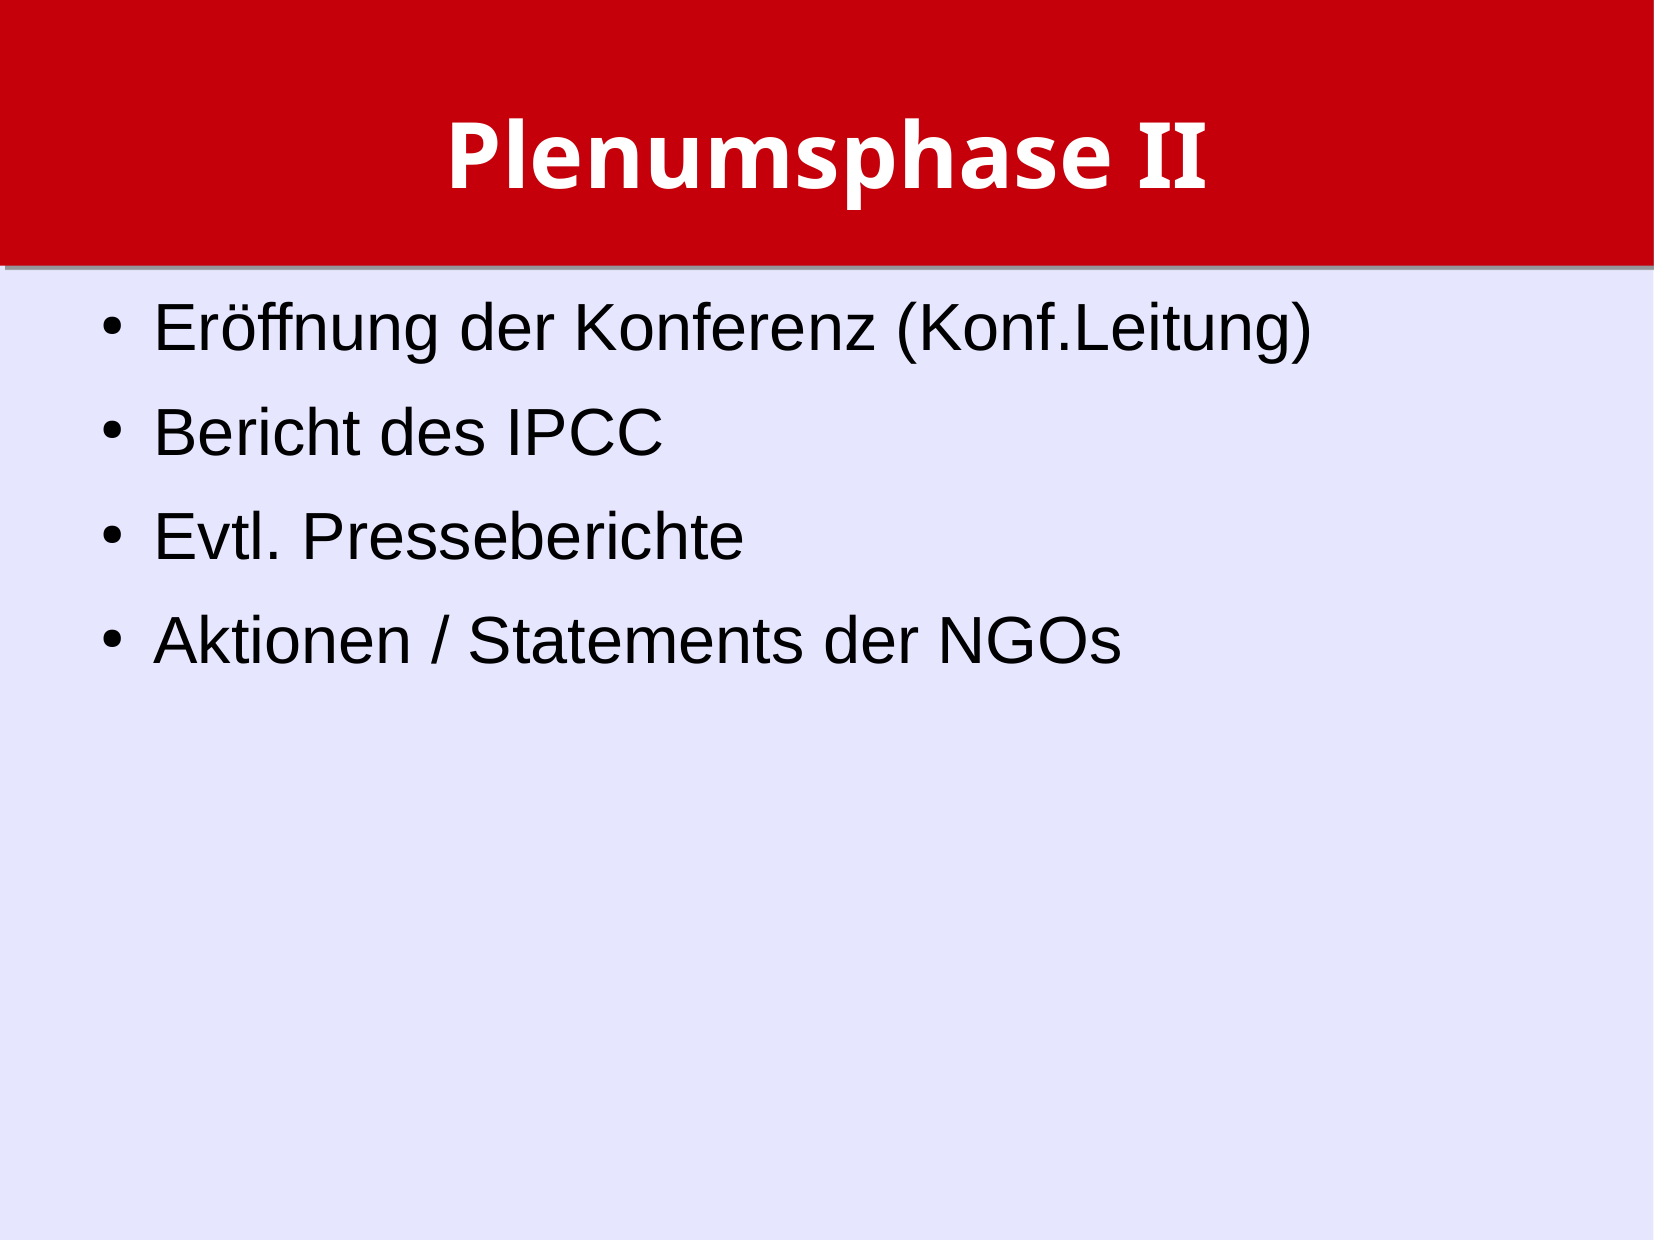

# Plenumsphase II
Eröffnung der Konferenz (Konf.Leitung)
Bericht des IPCC
Evtl. Presseberichte
Aktionen / Statements der NGOs